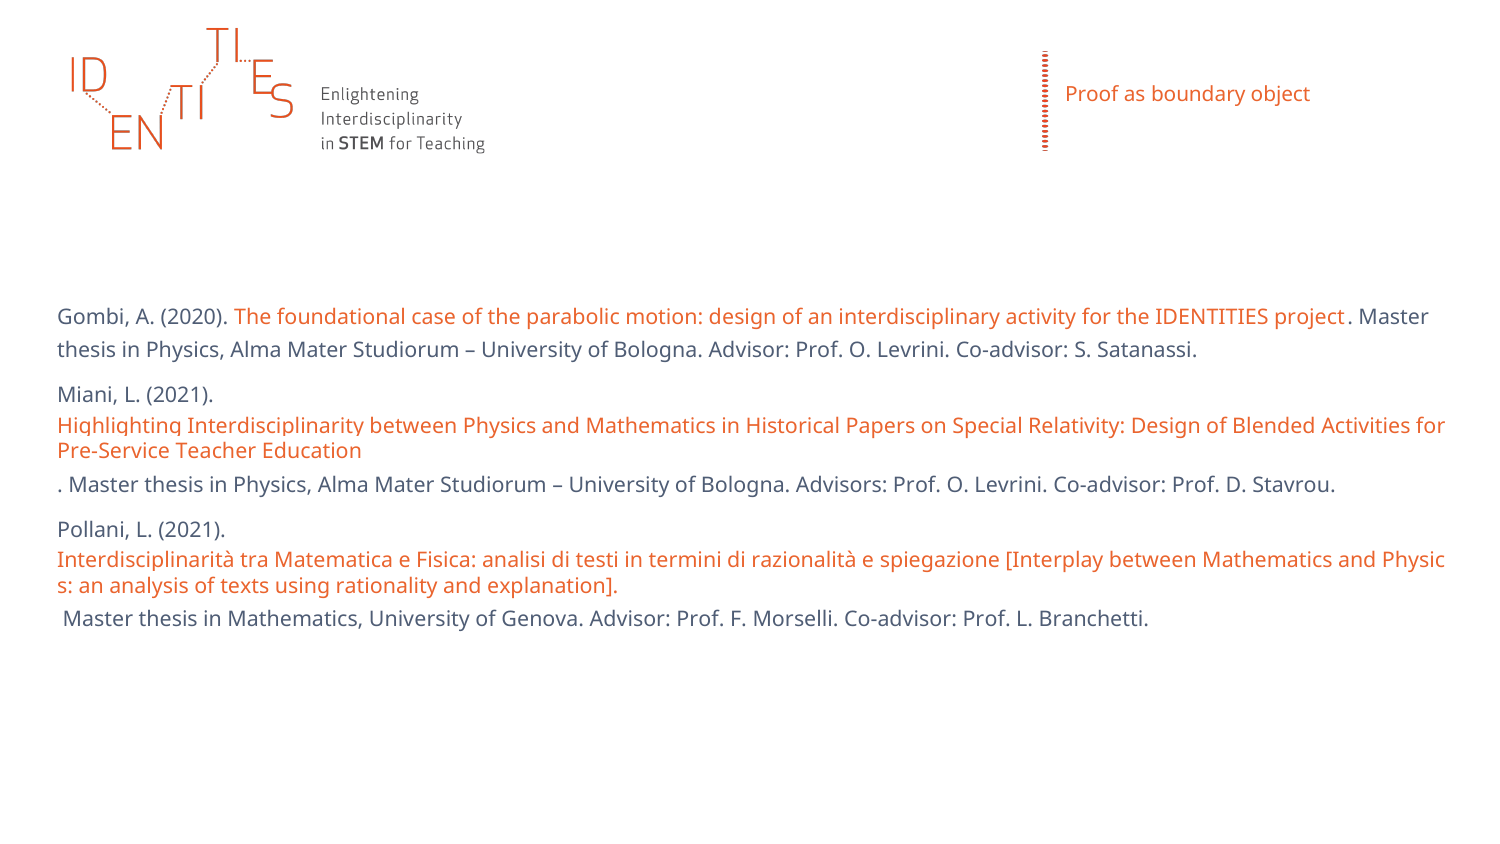

Proof as boundary object
# Gombi, A. (2020). The foundational case of the parabolic motion: design of an interdisciplinary activity for the IDENTITIES project. Master thesis in Physics, Alma Mater Studiorum – University of Bologna. Advisor: Prof. O. Levrini. Co-advisor: S. Satanassi.
Miani, L. (2021). Highlighting Interdisciplinarity between Physics and Mathematics in Historical Papers on Special Relativity: Design of Blended Activities for Pre-Service Teacher Education. Master thesis in Physics, Alma Mater Studiorum – University of Bologna. Advisors: Prof. O. Levrini. Co-advisor: Prof. D. Stavrou.
Pollani, L. (2021). Interdisciplinarità tra Matematica e Fisica: analisi di testi in termini di razionalità e spiegazione [Interplay between Mathematics and Physics: an analysis of texts using rationality and explanation]. Master thesis in Mathematics, University of Genova. Advisor: Prof. F. Morselli. Co-advisor: Prof. L. Branchetti.